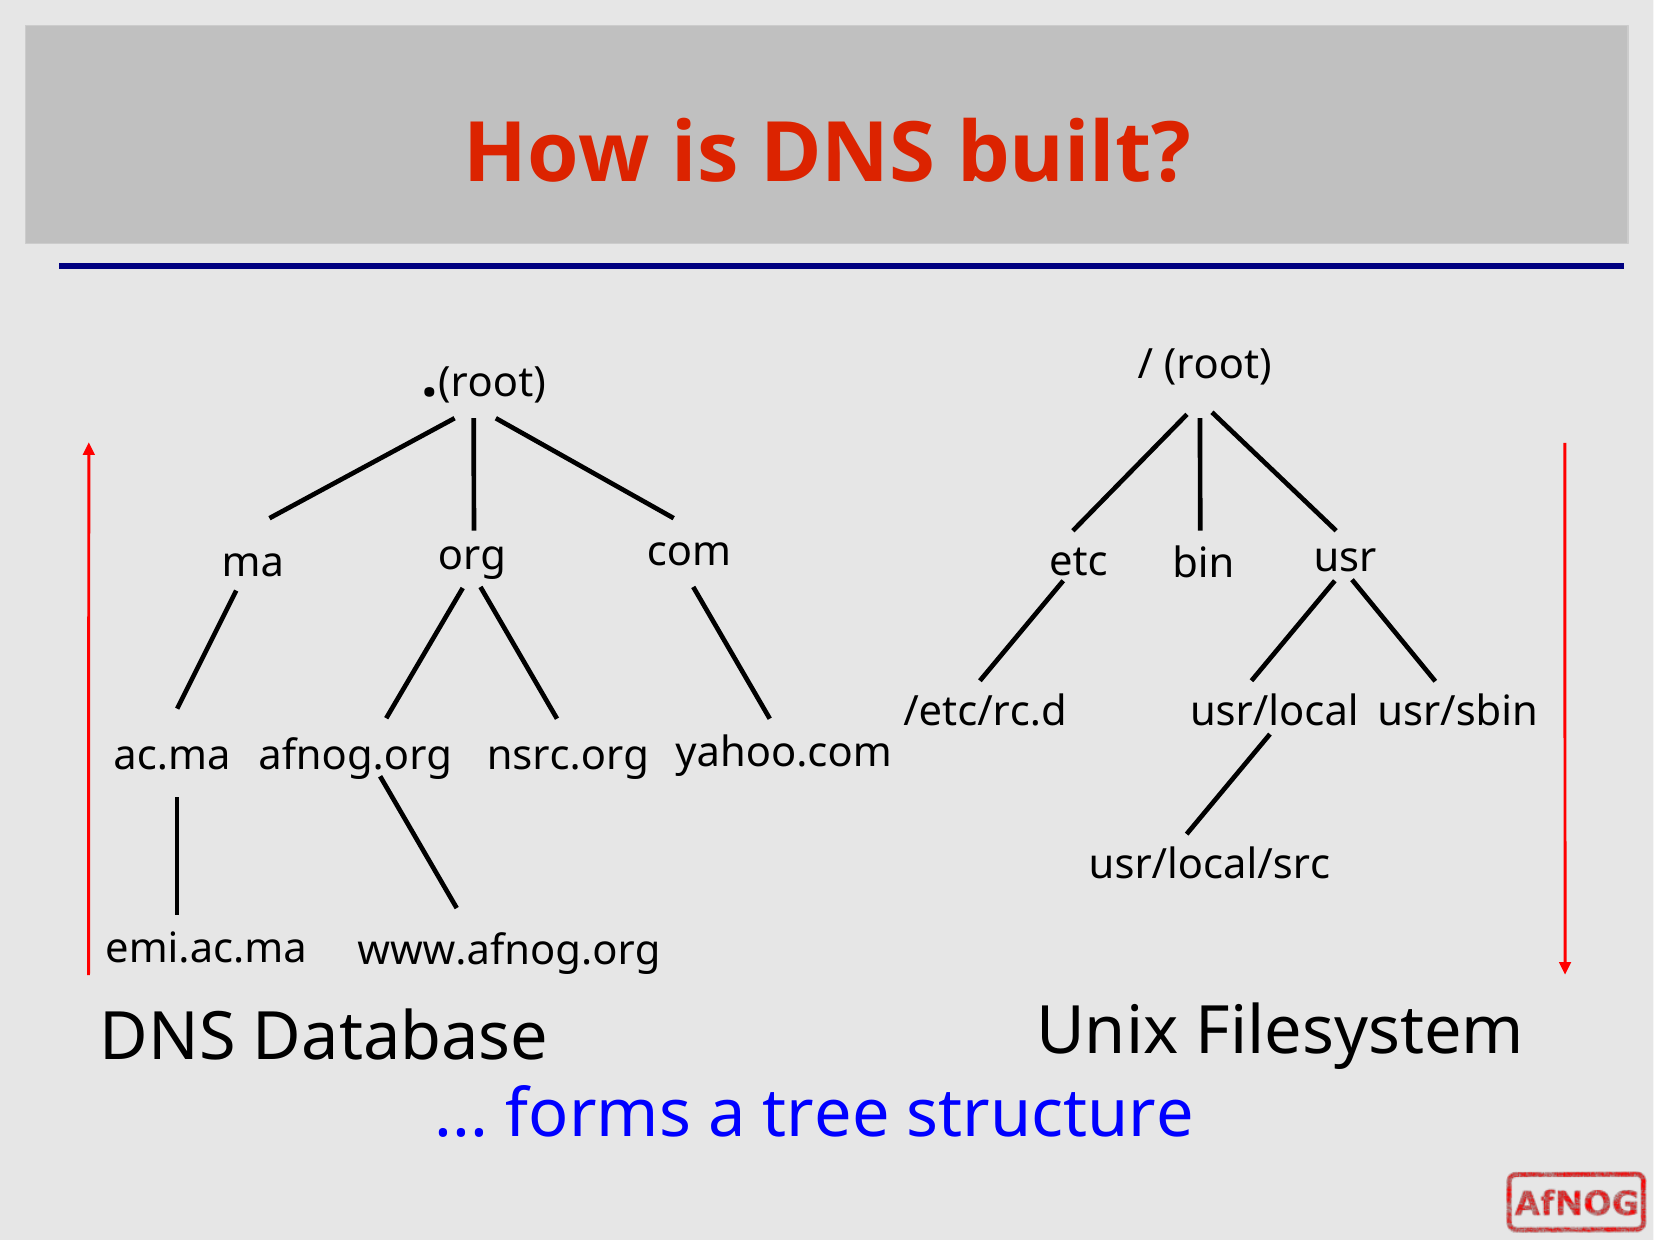

# How is DNS built?
.(root)
/ (root)
com
org
usr
etc
ma
bin
/etc/rc.d
usr/local
usr/sbin
yahoo.com
ac.ma
afnog.org
nsrc.org
usr/local/src
emi.ac.ma
www.afnog.org
Unix Filesystem
DNS Database
... forms a tree structure